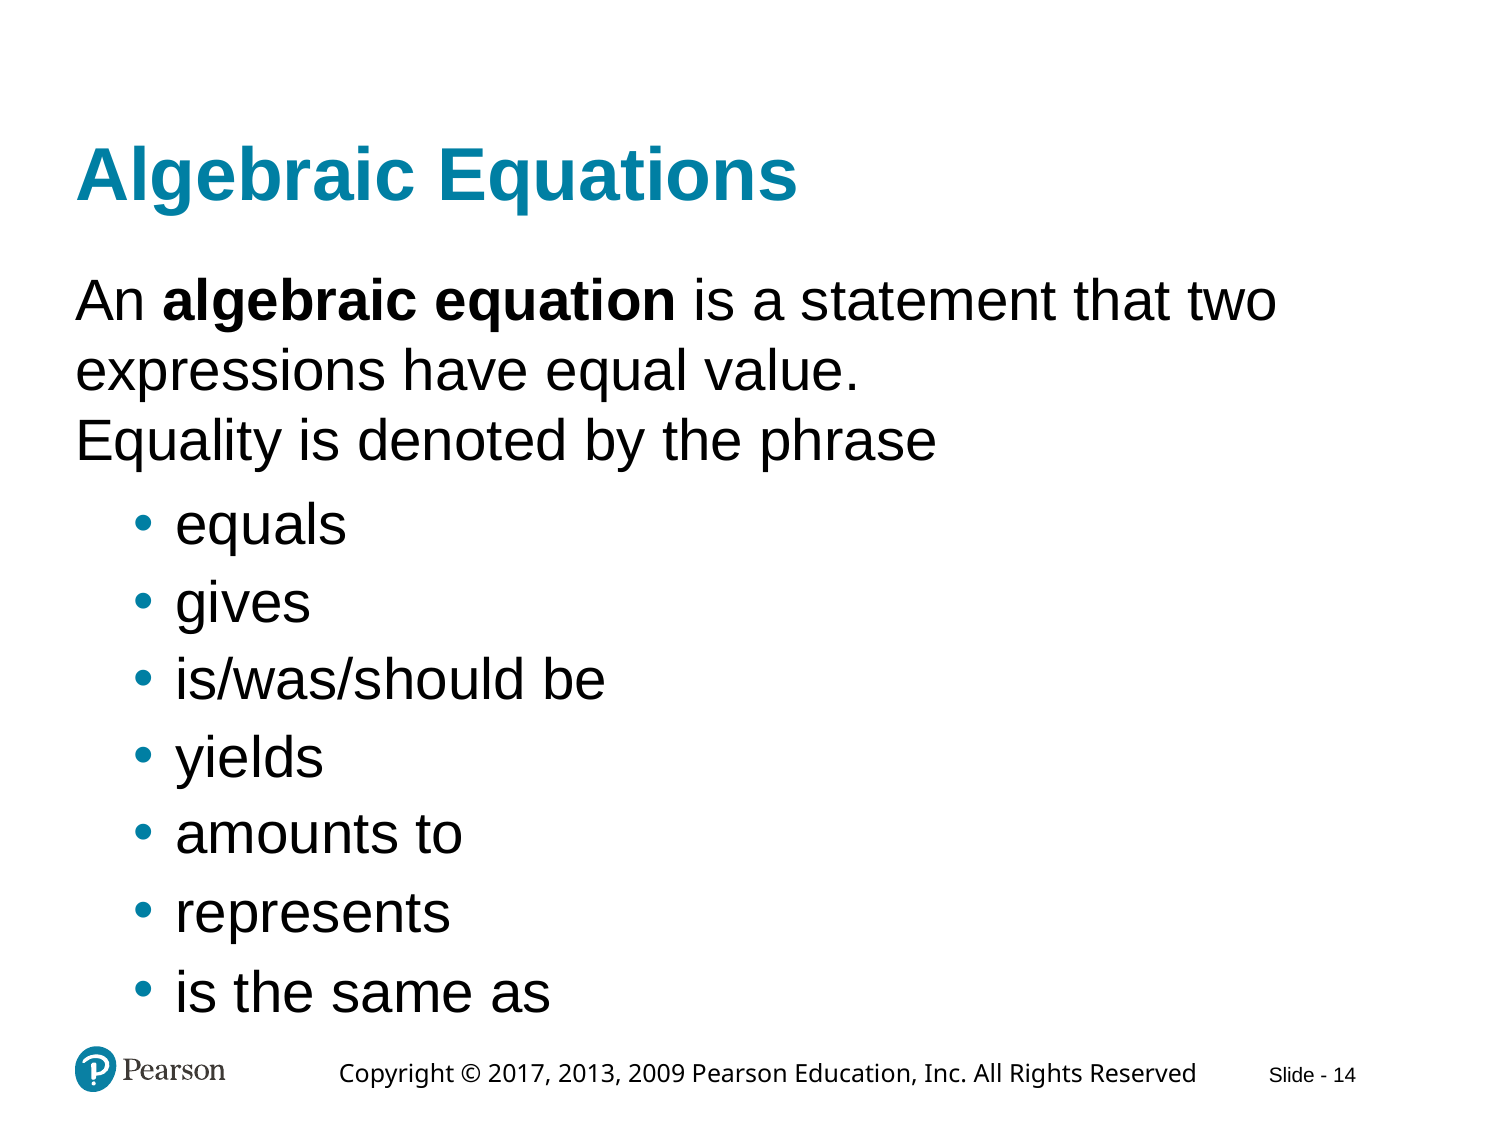

# Algebraic Equations
An algebraic equation is a statement that two expressions have equal value.
Equality is denoted by the phrase
equals
gives
is/was/should be
yields
amounts to
represents
is the same as